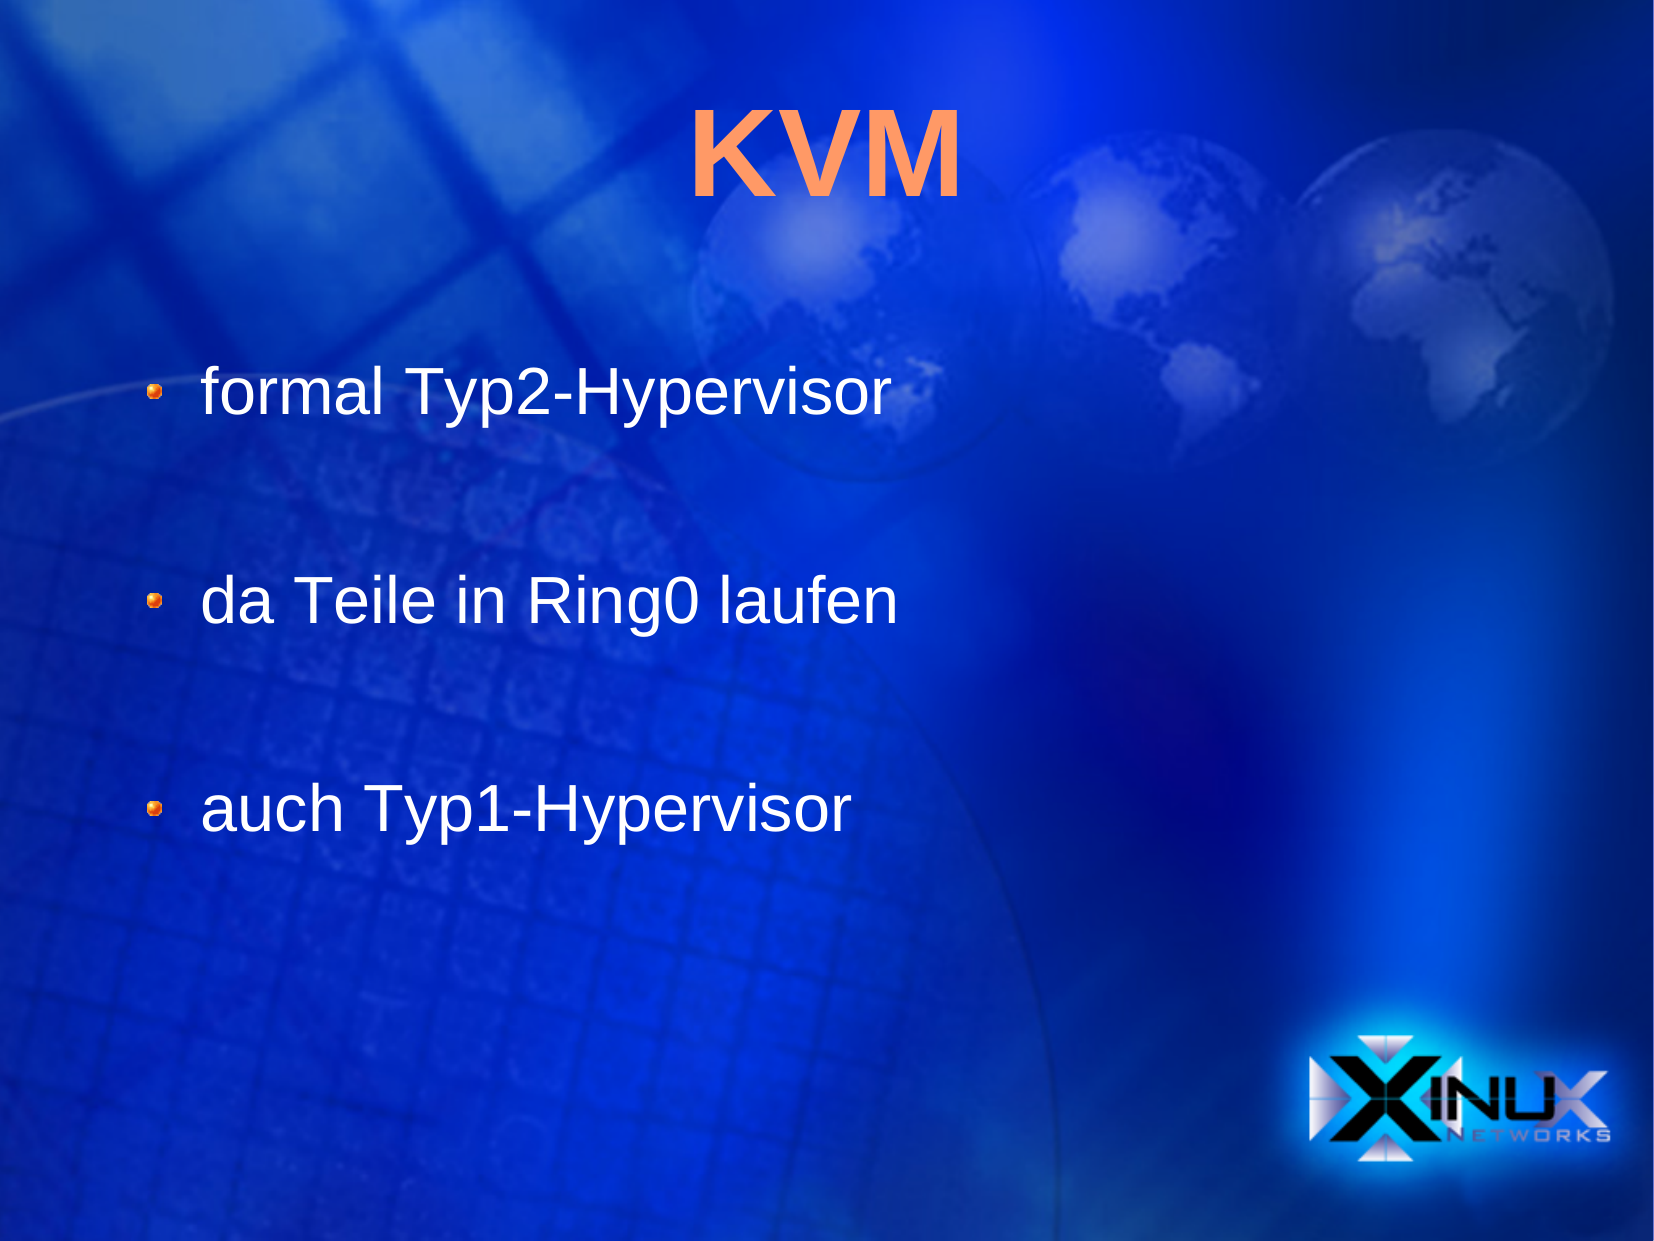

# KVM
formal Typ2-Hypervisor
da Teile in Ring0 laufen
auch Typ1-Hypervisor